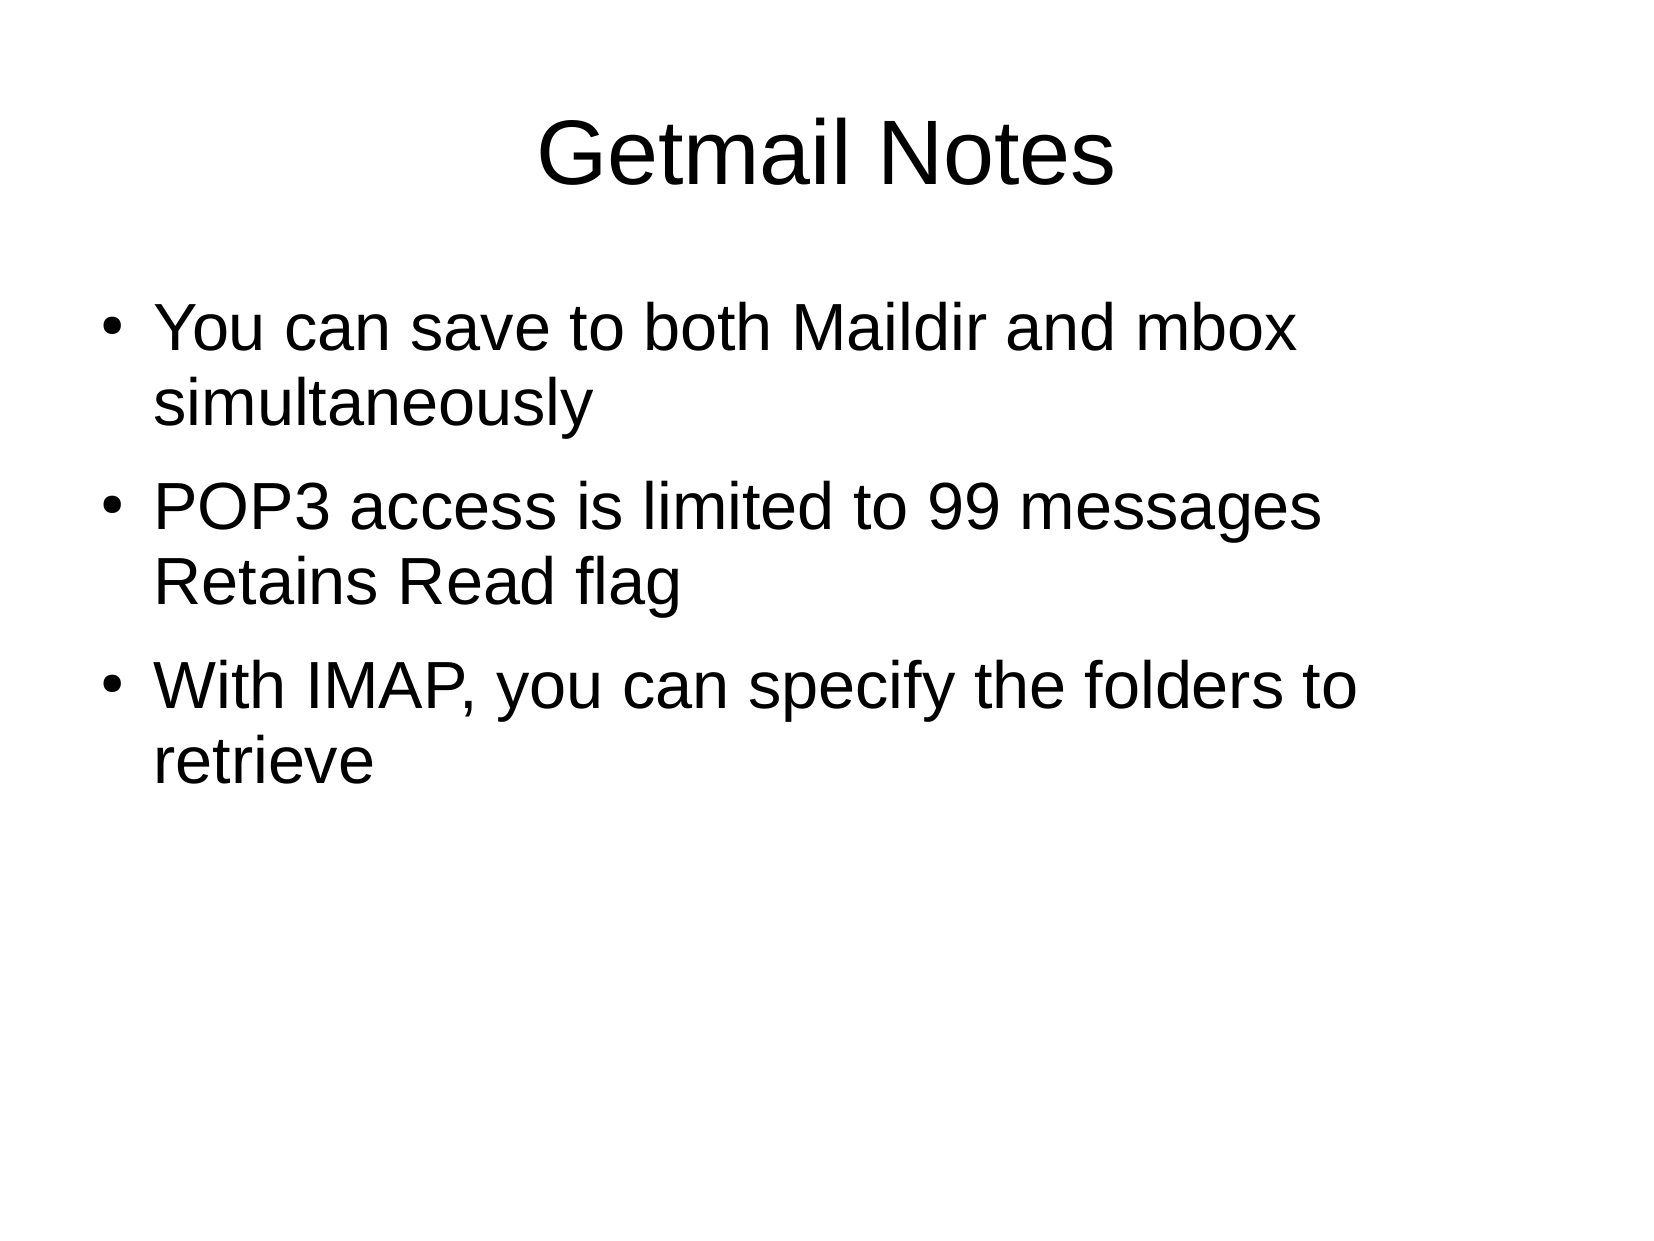

# Getmail Notes
You can save to both Maildir and mbox simultaneously
POP3 access is limited to 99 messages
Retains Read flag
With IMAP, you can specify the folders to retrieve